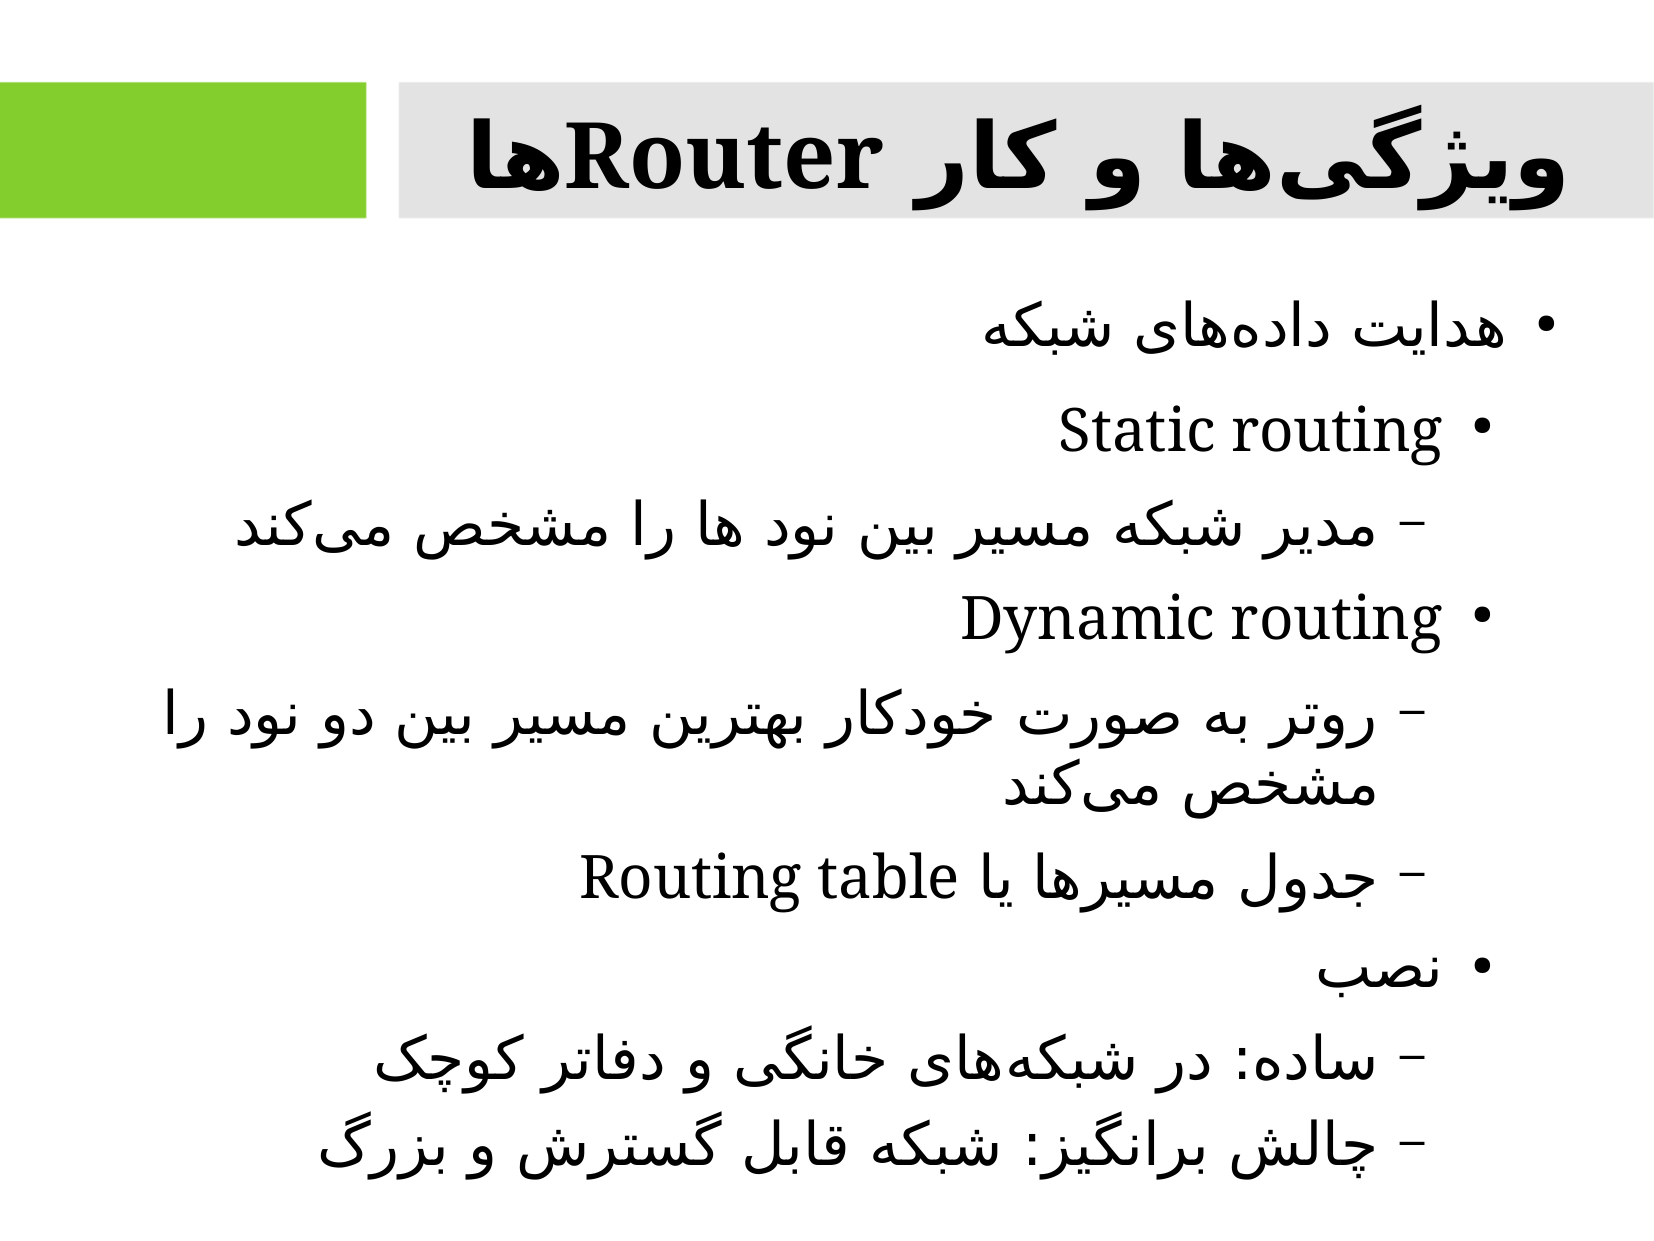

# ویژگی‌ها و کار Routerها
هدایت داده‌های شبکه
Static routing
مدیر شبکه مسیر بین نود ها را مشخص می‌کند
Dynamic routing
روتر به صورت خودکار بهترین مسیر بین دو نود را مشخص می‌کند
جدول مسیرها یا Routing table
نصب
ساده: در شبکه‌های خانگی و دفاتر کوچک
چالش برانگیز: شبکه قابل گسترش و بزرگ